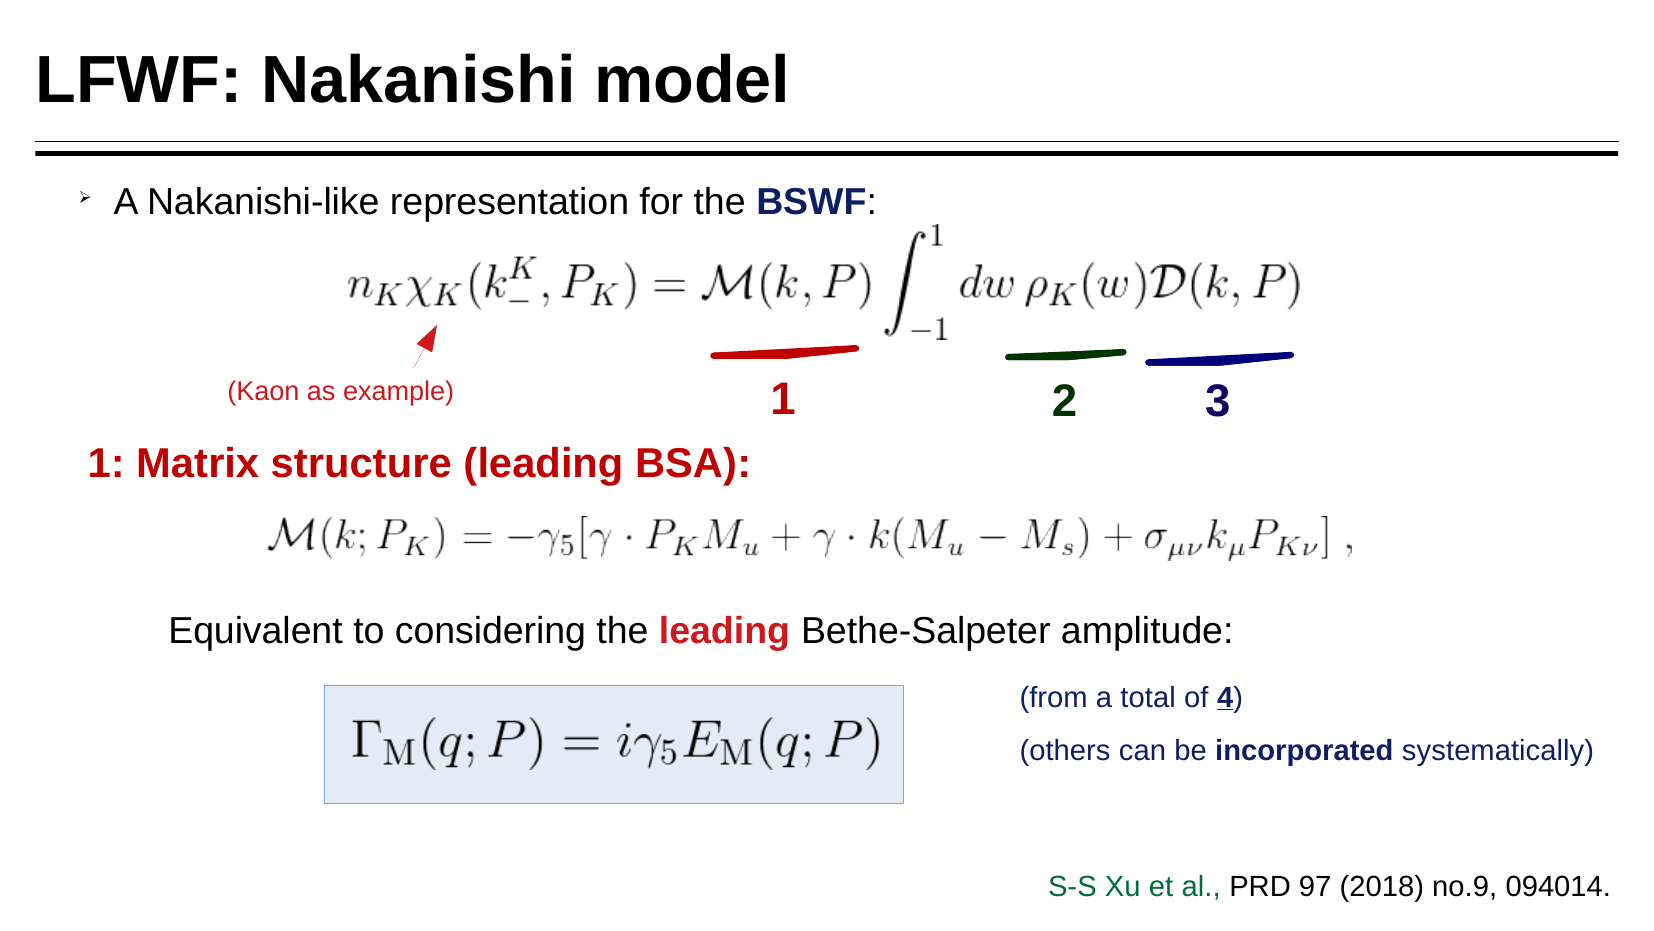

LFWF: Nakanishi model
A Nakanishi-like representation for the BSWF:
1
2
3
(Kaon as example)
1: Matrix structure (leading BSA):
Equivalent to considering the leading Bethe-Salpeter amplitude:
(from a total of 4)
(others can be incorporated systematically)
S-S Xu et al., PRD 97 (2018) no.9, 094014.